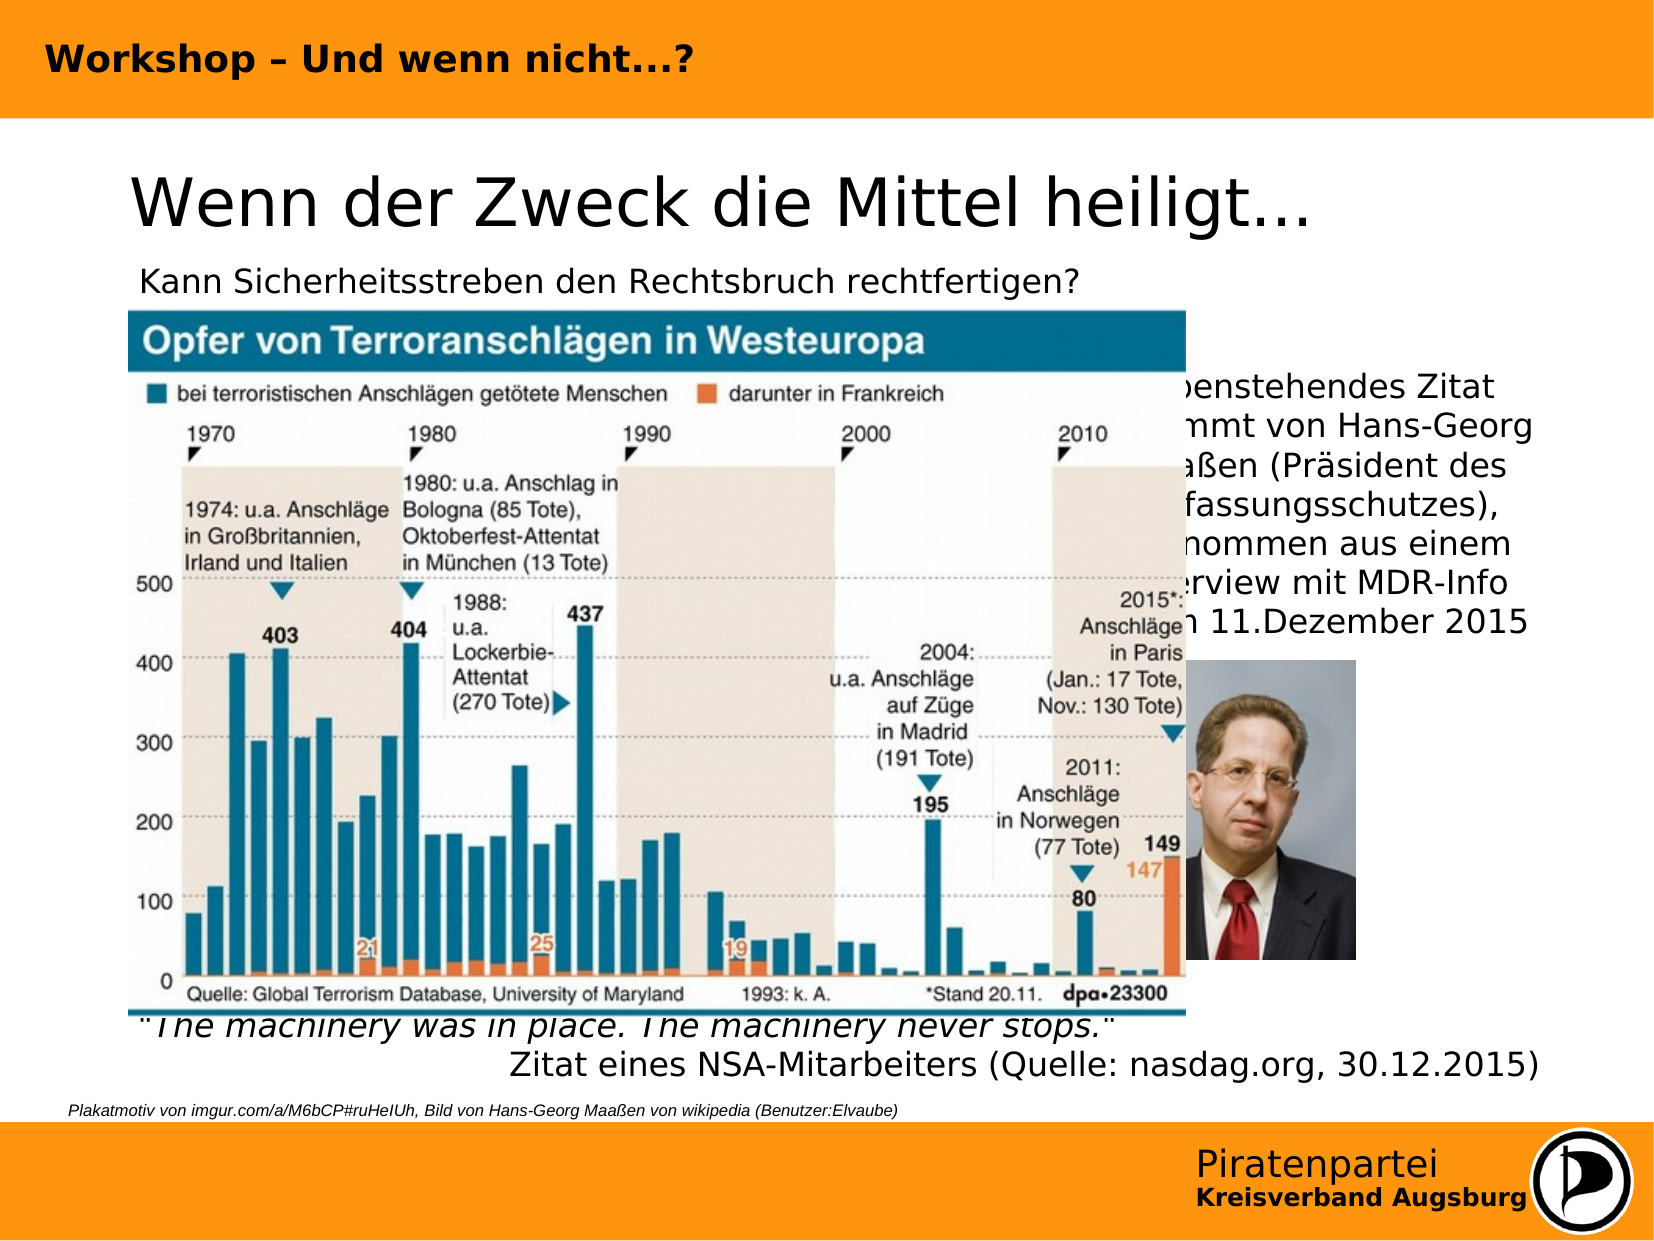

Workshop – Und wenn nicht...?
Wenn der Zweck die Mittel heiligt...
Kann Sicherheitsstreben den Rechtsbruch rechtfertigen?
Nebenstehendes Zitat stammt von Hans-Georg Maaßen (Präsident des Verfassungsschutzes), entnommen aus einem Interview mit MDR-Info vom 11.Dezember 2015
"The machinery was in place. The machinery never stops."
Zitat eines NSA-Mitarbeiters (Quelle: nasdag.org, 30.12.2015)
Plakatmotiv von imgur.com/a/M6bCP#ruHeIUh, Bild von Hans-Georg Maaßen von wikipedia (Benutzer:Elvaube)